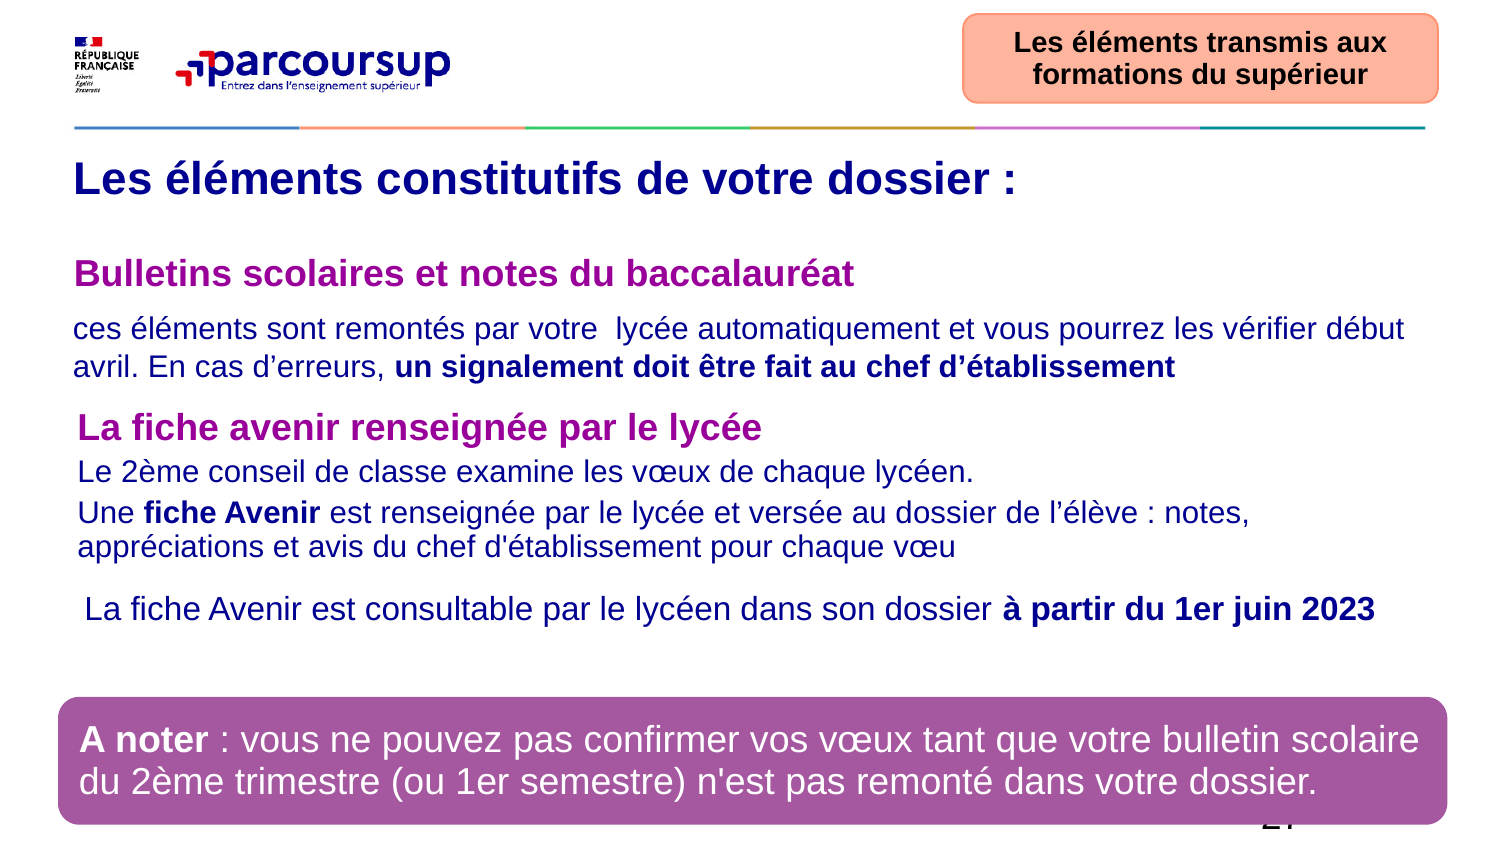

Les éléments transmis aux formations du supérieur
# Les éléments constitutifs de votre dossier : Bulletins scolaires et notes du baccalauréat
ces éléments sont remontés par votre lycée automatiquement et vous pourrez les vérifier début avril. En cas d’erreurs, un signalement doit être fait au chef d’établissement
La fiche avenir renseignée par le lycée
Le 2ème conseil de classe examine les vœux de chaque lycéen.
Une fiche Avenir est renseignée par le lycée et versée au dossier de l’élève : notes, appréciations et avis du chef d'établissement pour chaque vœu
La fiche Avenir est consultable par le lycéen dans son dossier à partir du 1er juin 2023
A noter : vous ne pouvez pas confirmer vos vœux tant que votre bulletin scolaire du 2ème trimestre (ou 1er semestre) n'est pas remonté dans votre dossier.